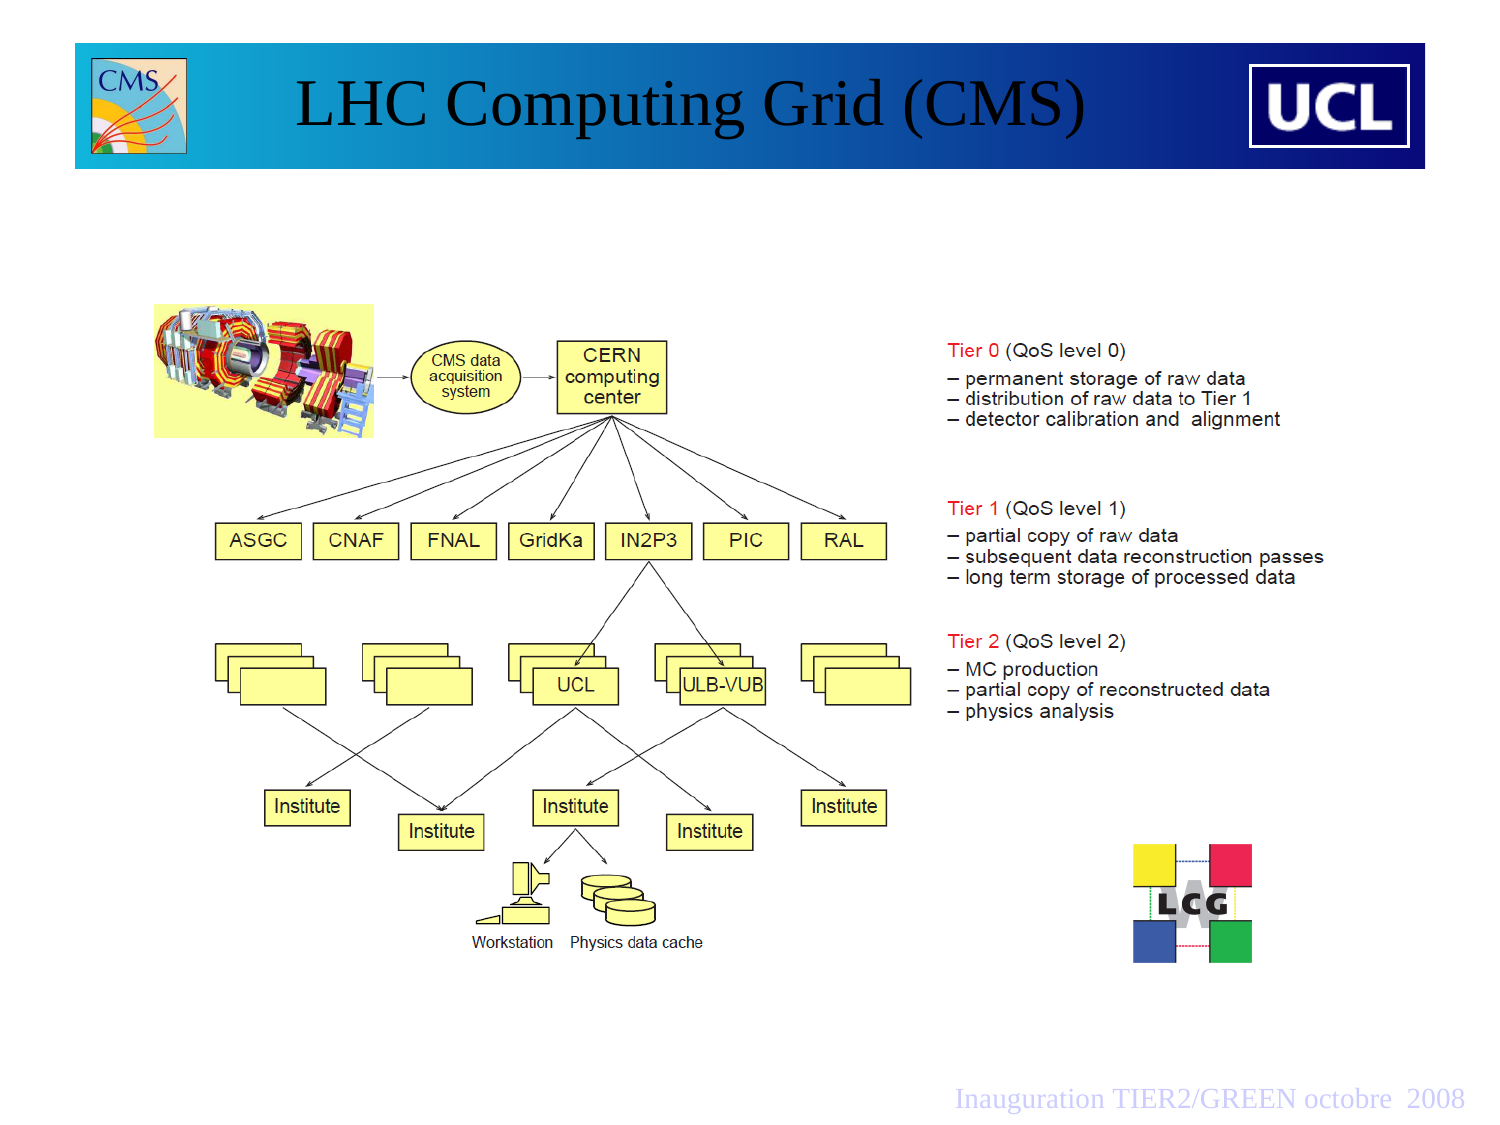

LHC Computing Grid (CMS)
Inauguration TIER2/GREEN octobre 2008